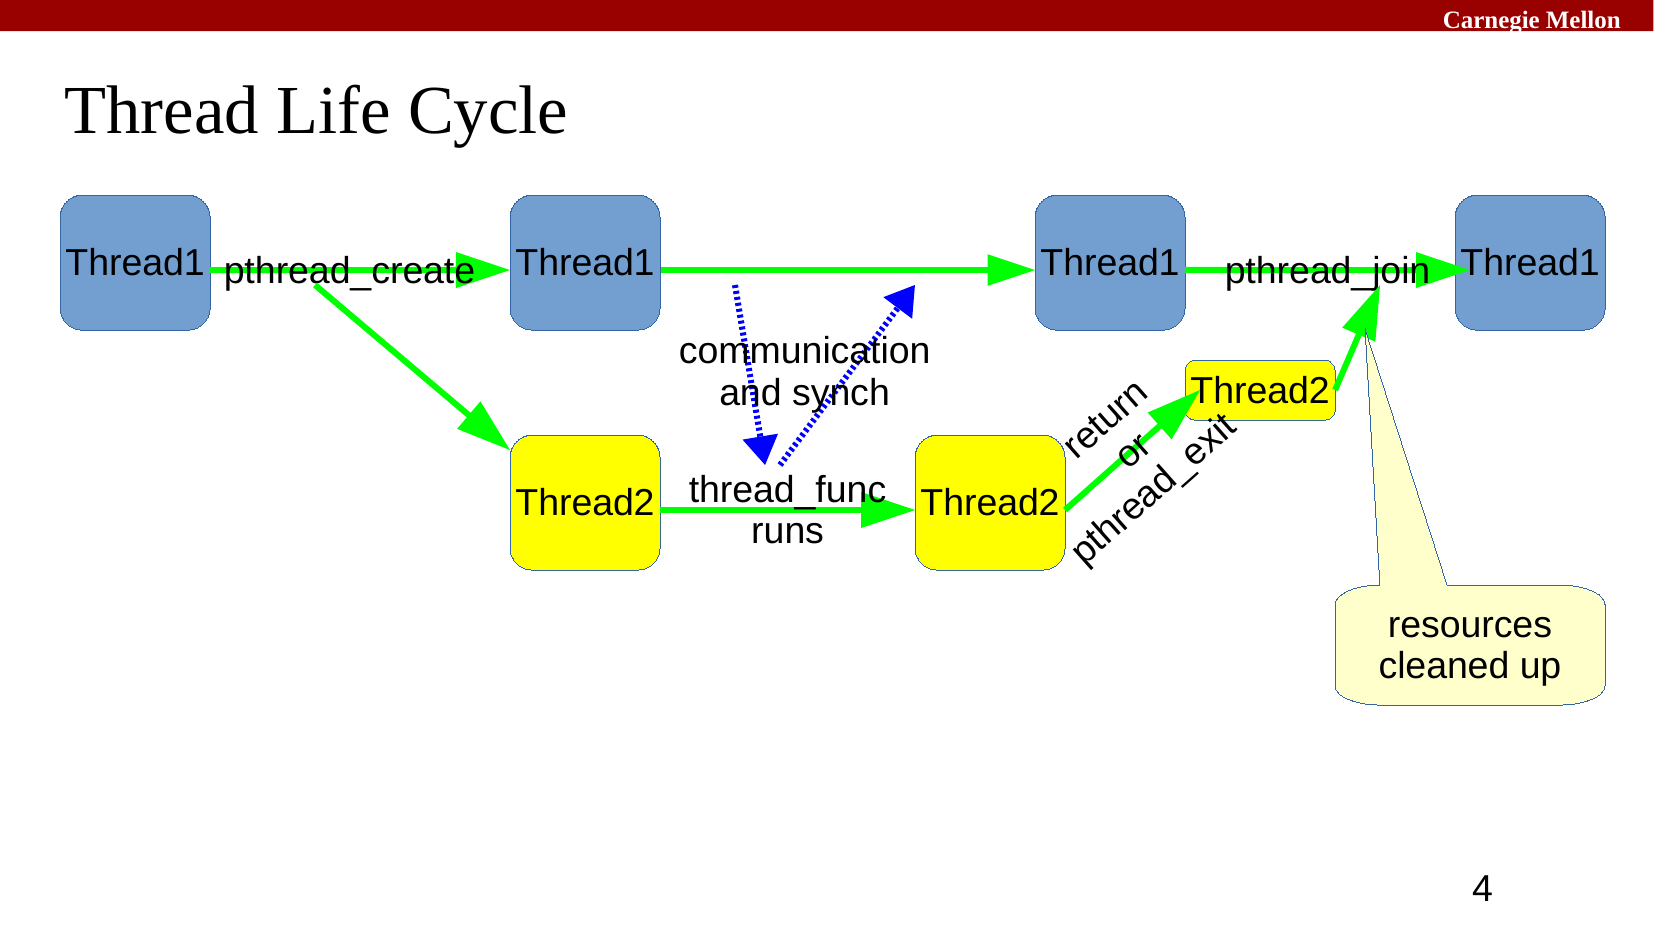

# Thread Life Cycle
Thread1
Thread1
Thread1
Thread1
pthread_create
pthread_join
communication
and synch
Thread2
return
or
pthread_exit
Thread2
Thread2
thread_func
runs
resources
cleaned up